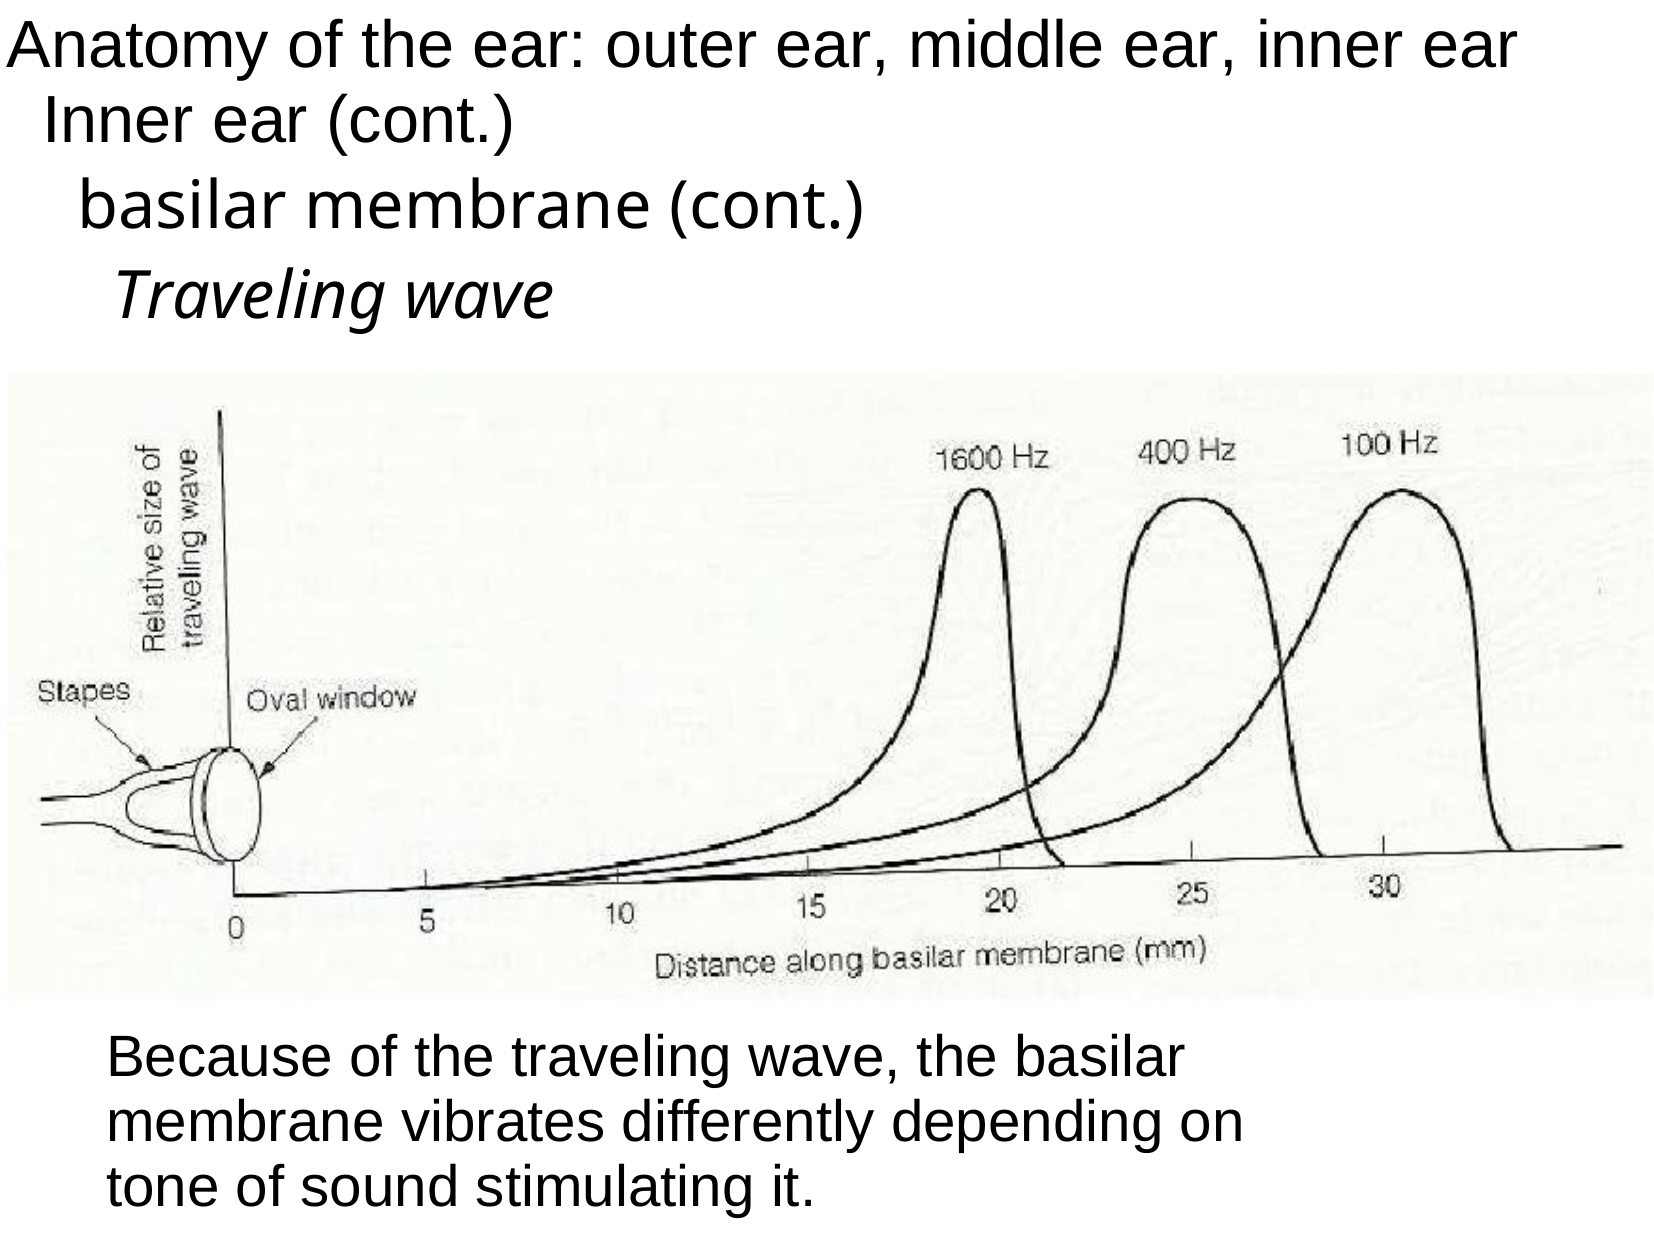

Anatomy of the ear: outer ear, middle ear, inner ear
Inner ear (cont.)
basilar membrane (cont.)
Traveling wave
Because of the traveling wave, the basilar membrane vibrates differently depending on tone of sound stimulating it.